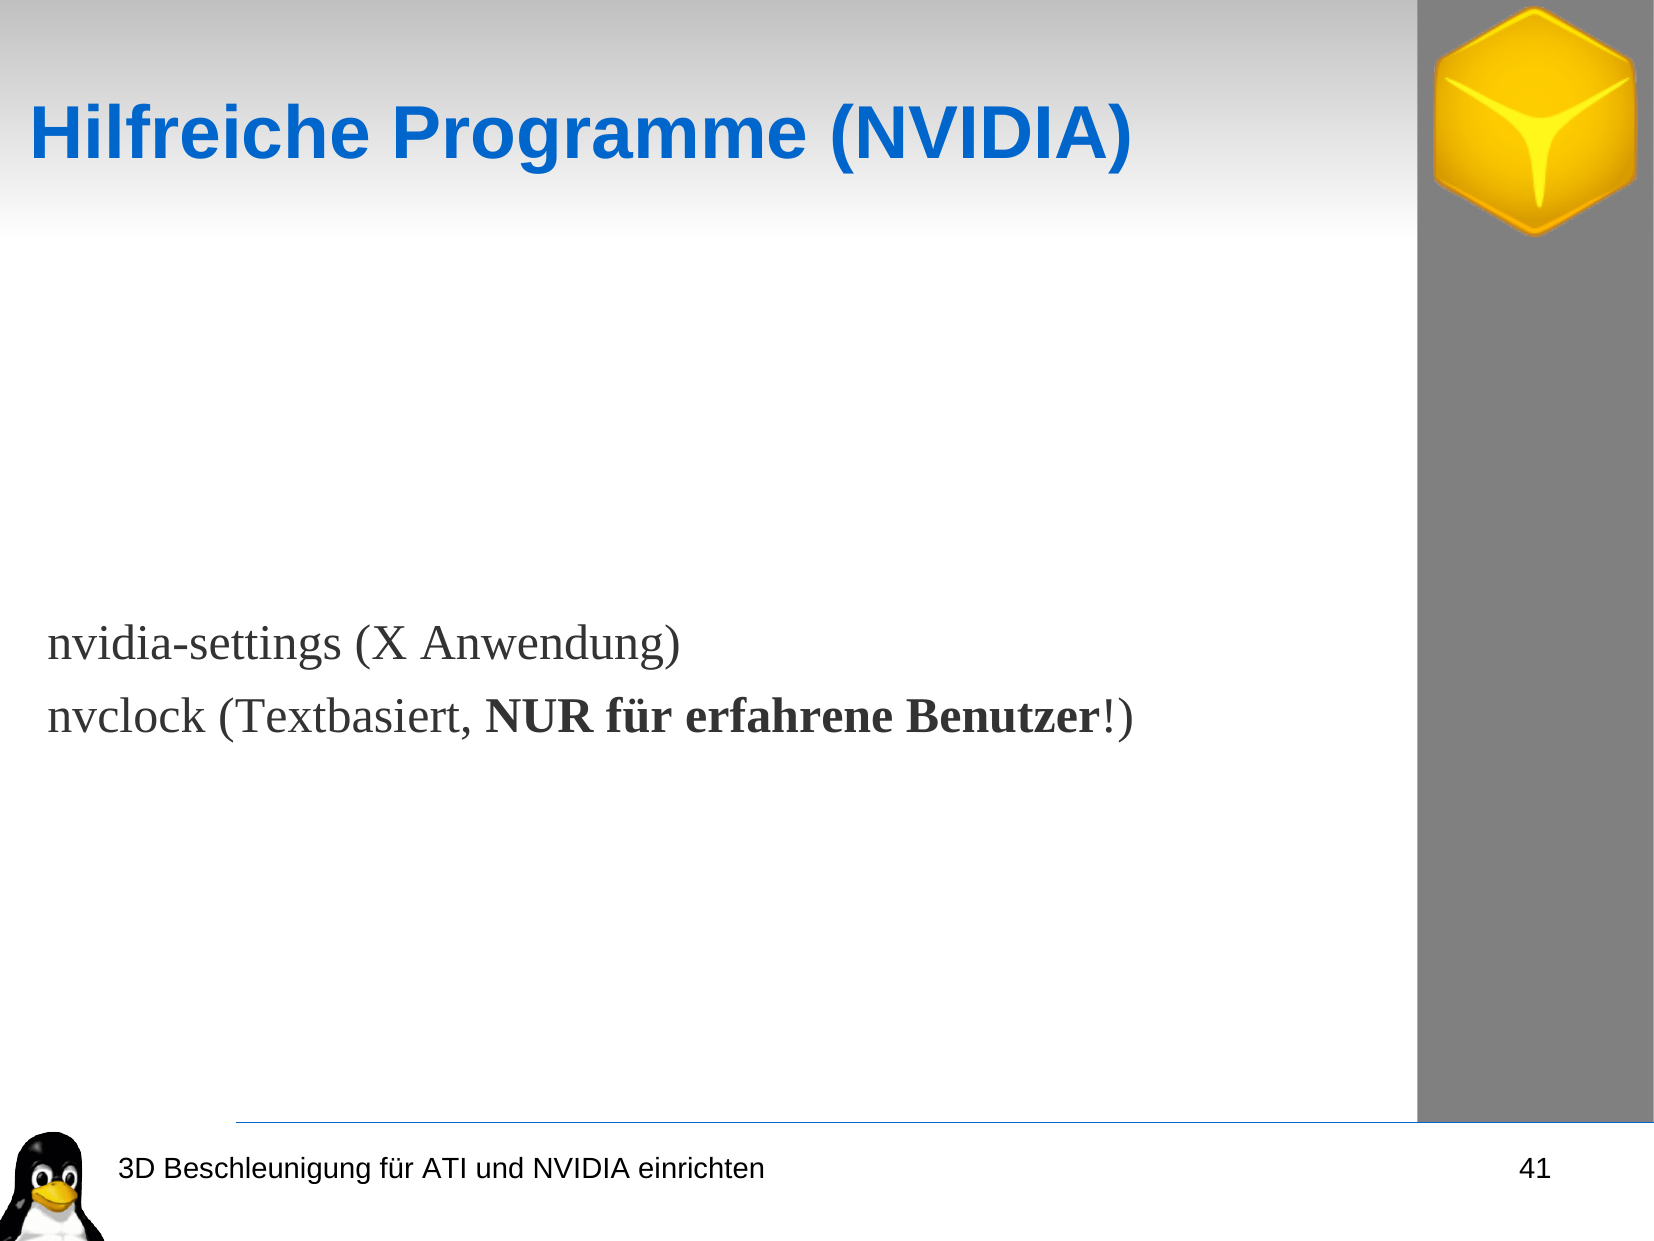

# Hilfreiche Programme (NVIDIA)
nvidia-settings (X Anwendung)
nvclock (Textbasiert, NUR für erfahrene Benutzer!)
3D Beschleunigung für ATI und NVIDIA einrichten
41